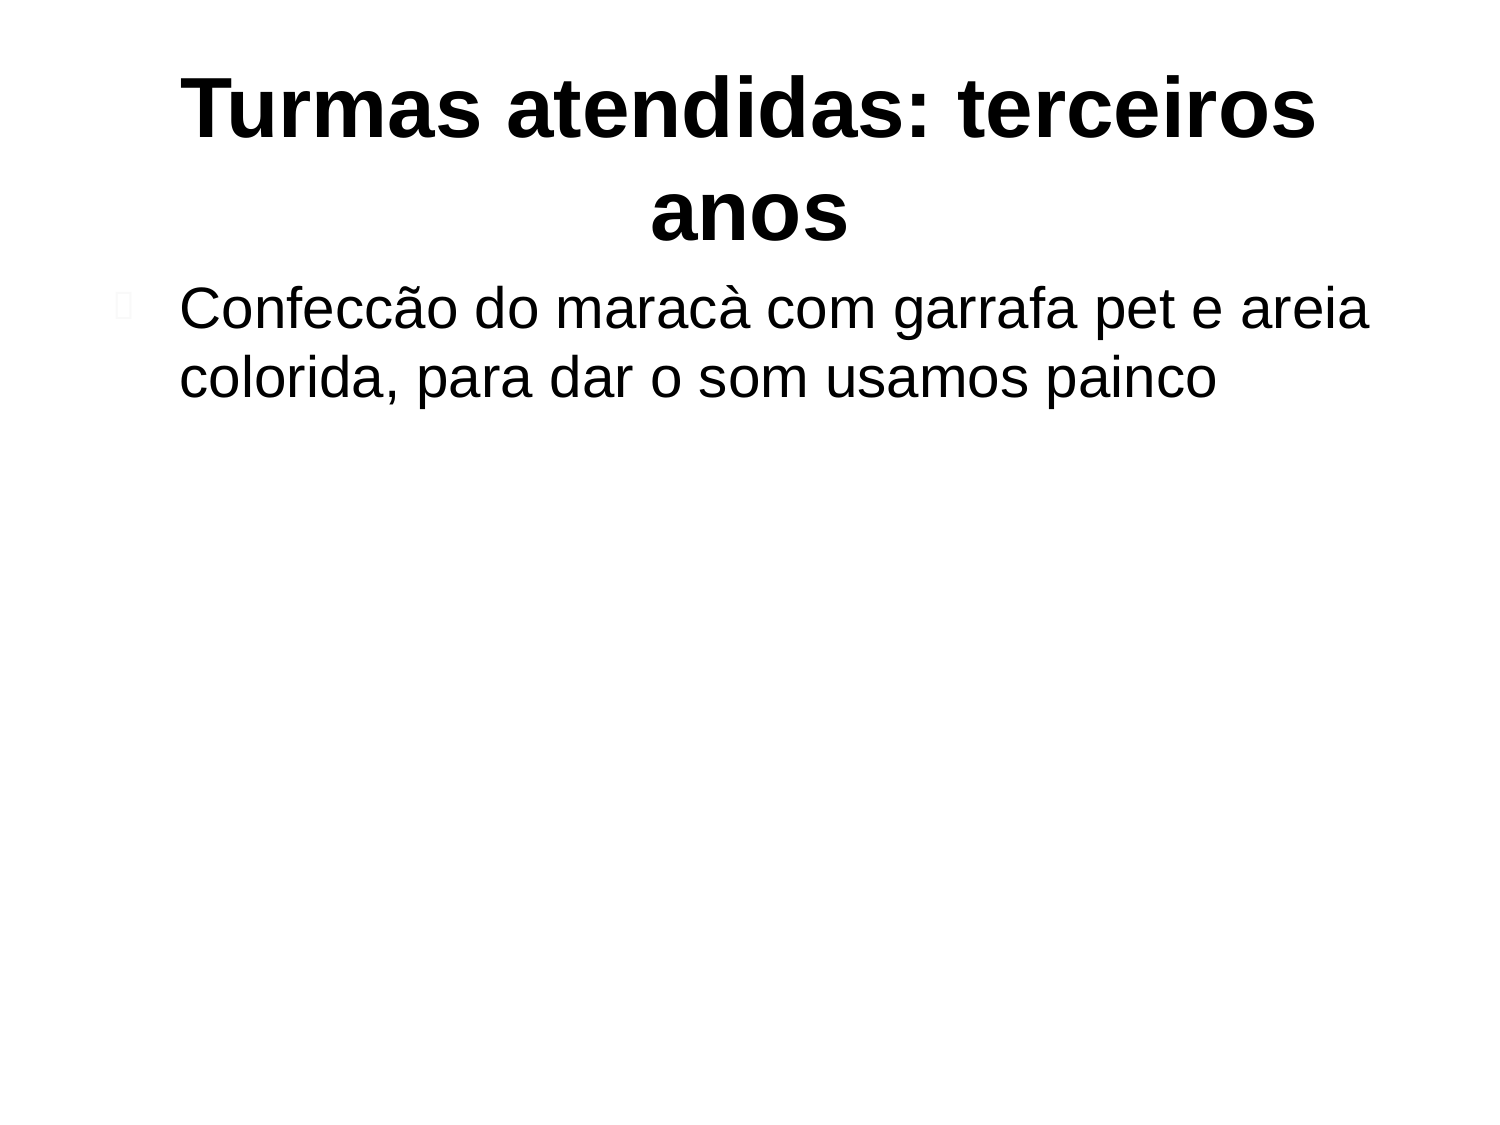

# Turmas atendidas: terceiros anos
Confeccão do maracà com garrafa pet e areia colorida, para dar o som usamos painco